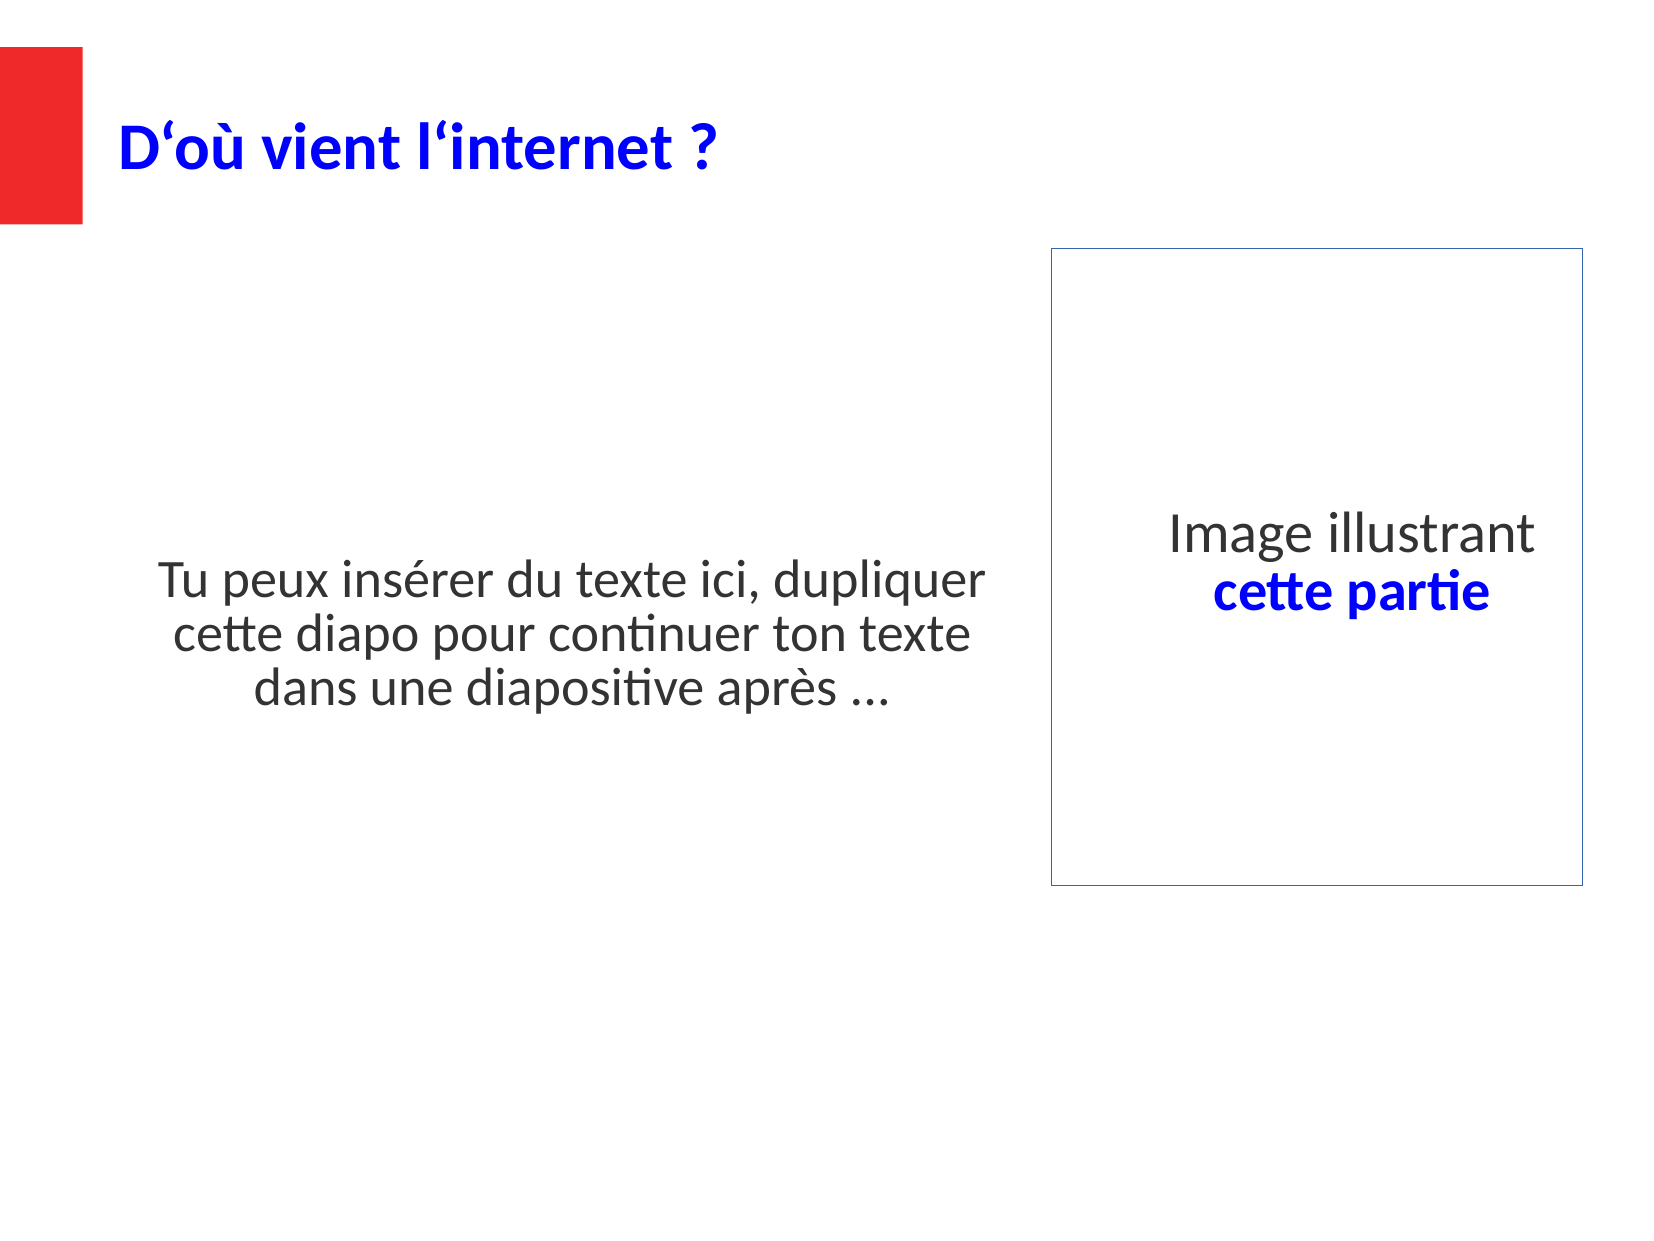

# D‘où vient l‘internet ?
Tu peux insérer du texte ici, dupliquer cette diapo pour continuer ton texte dans une diapositive après ...
Image illustrant cette partie